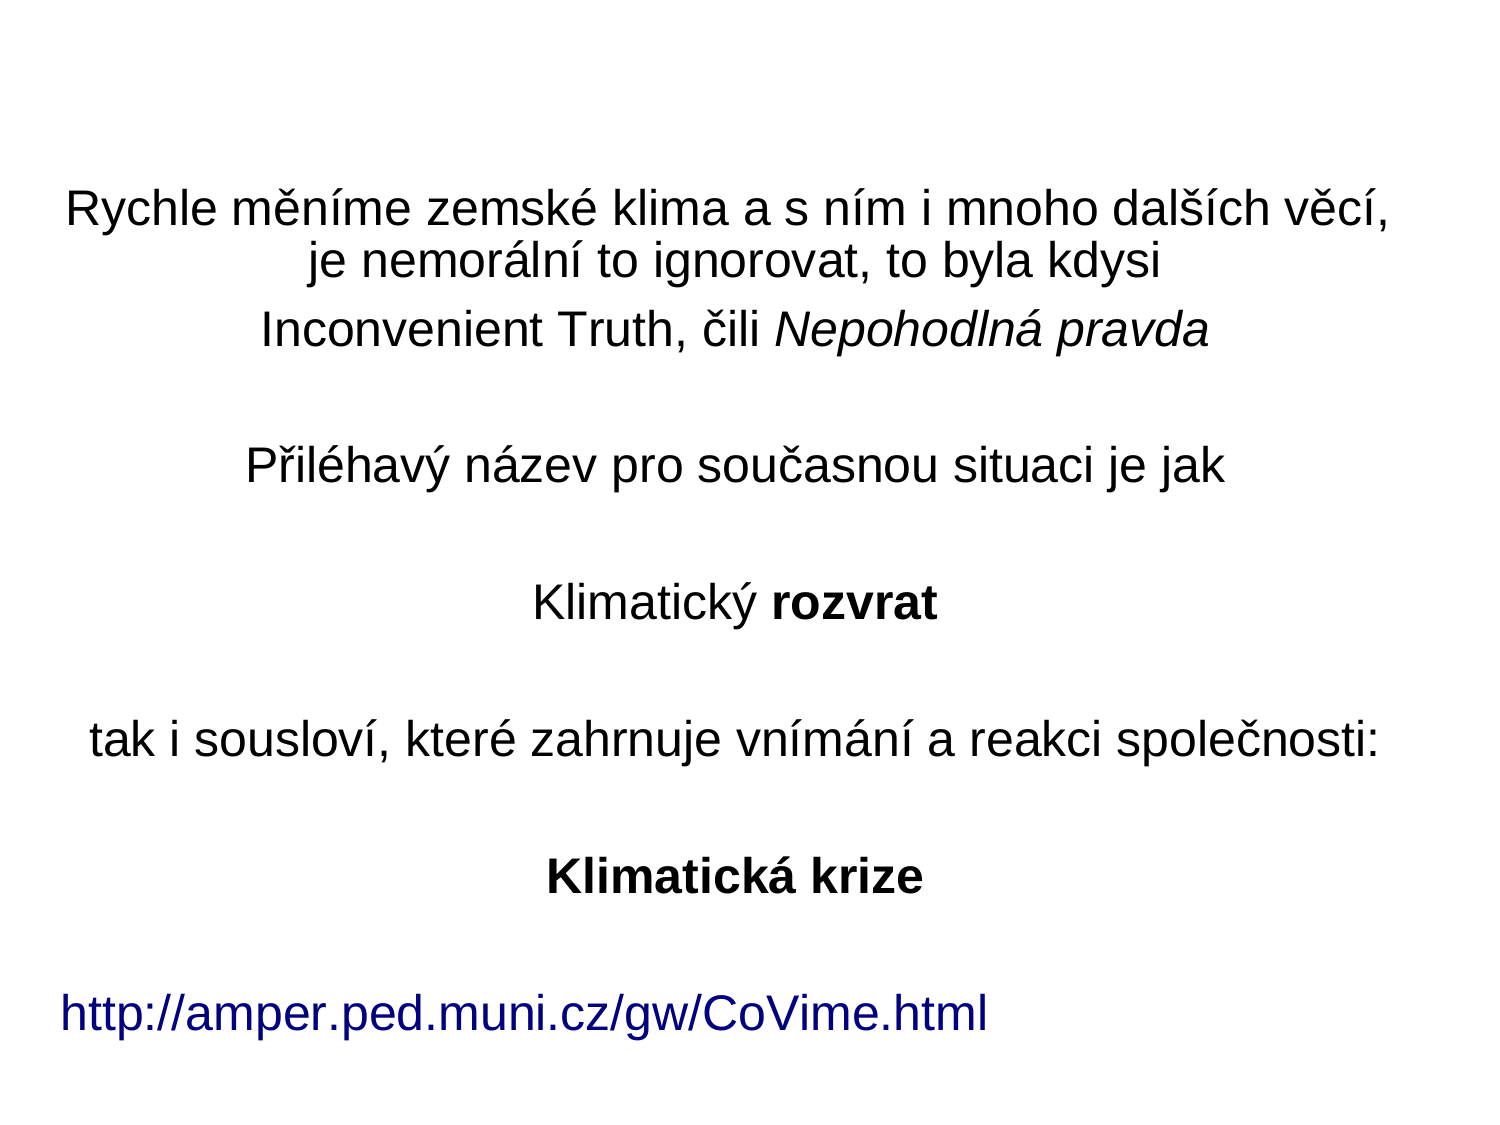

#
Rychle měníme zemské klima a s ním i mnoho dalších věcí, je nemorální to ignorovat, to byla kdysi
Inconvenient Truth, čili Nepohodlná pravda
Přiléhavý název pro současnou situaci je jak
Klimatický rozvrat
tak i sousloví, které zahrnuje vnímání a reakci společnosti:
Klimatická krize
http://amper.ped.muni.cz/gw/CoVime.html